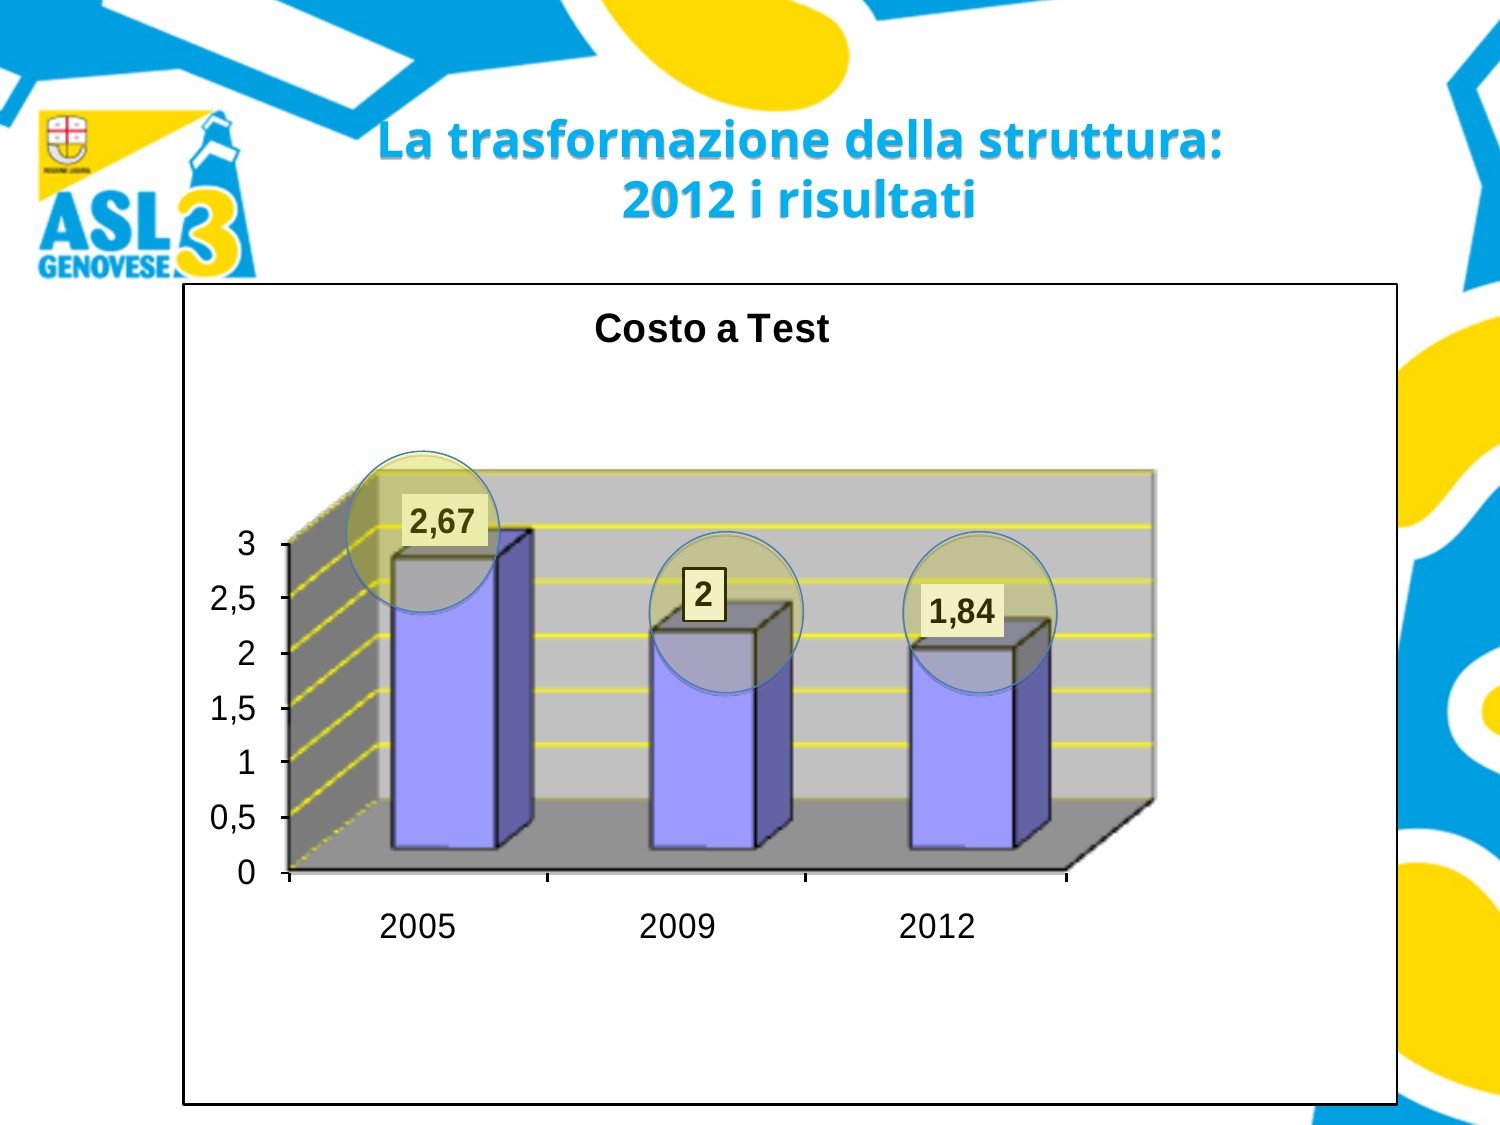

# La trasformazione della struttura: 2012 i risultati